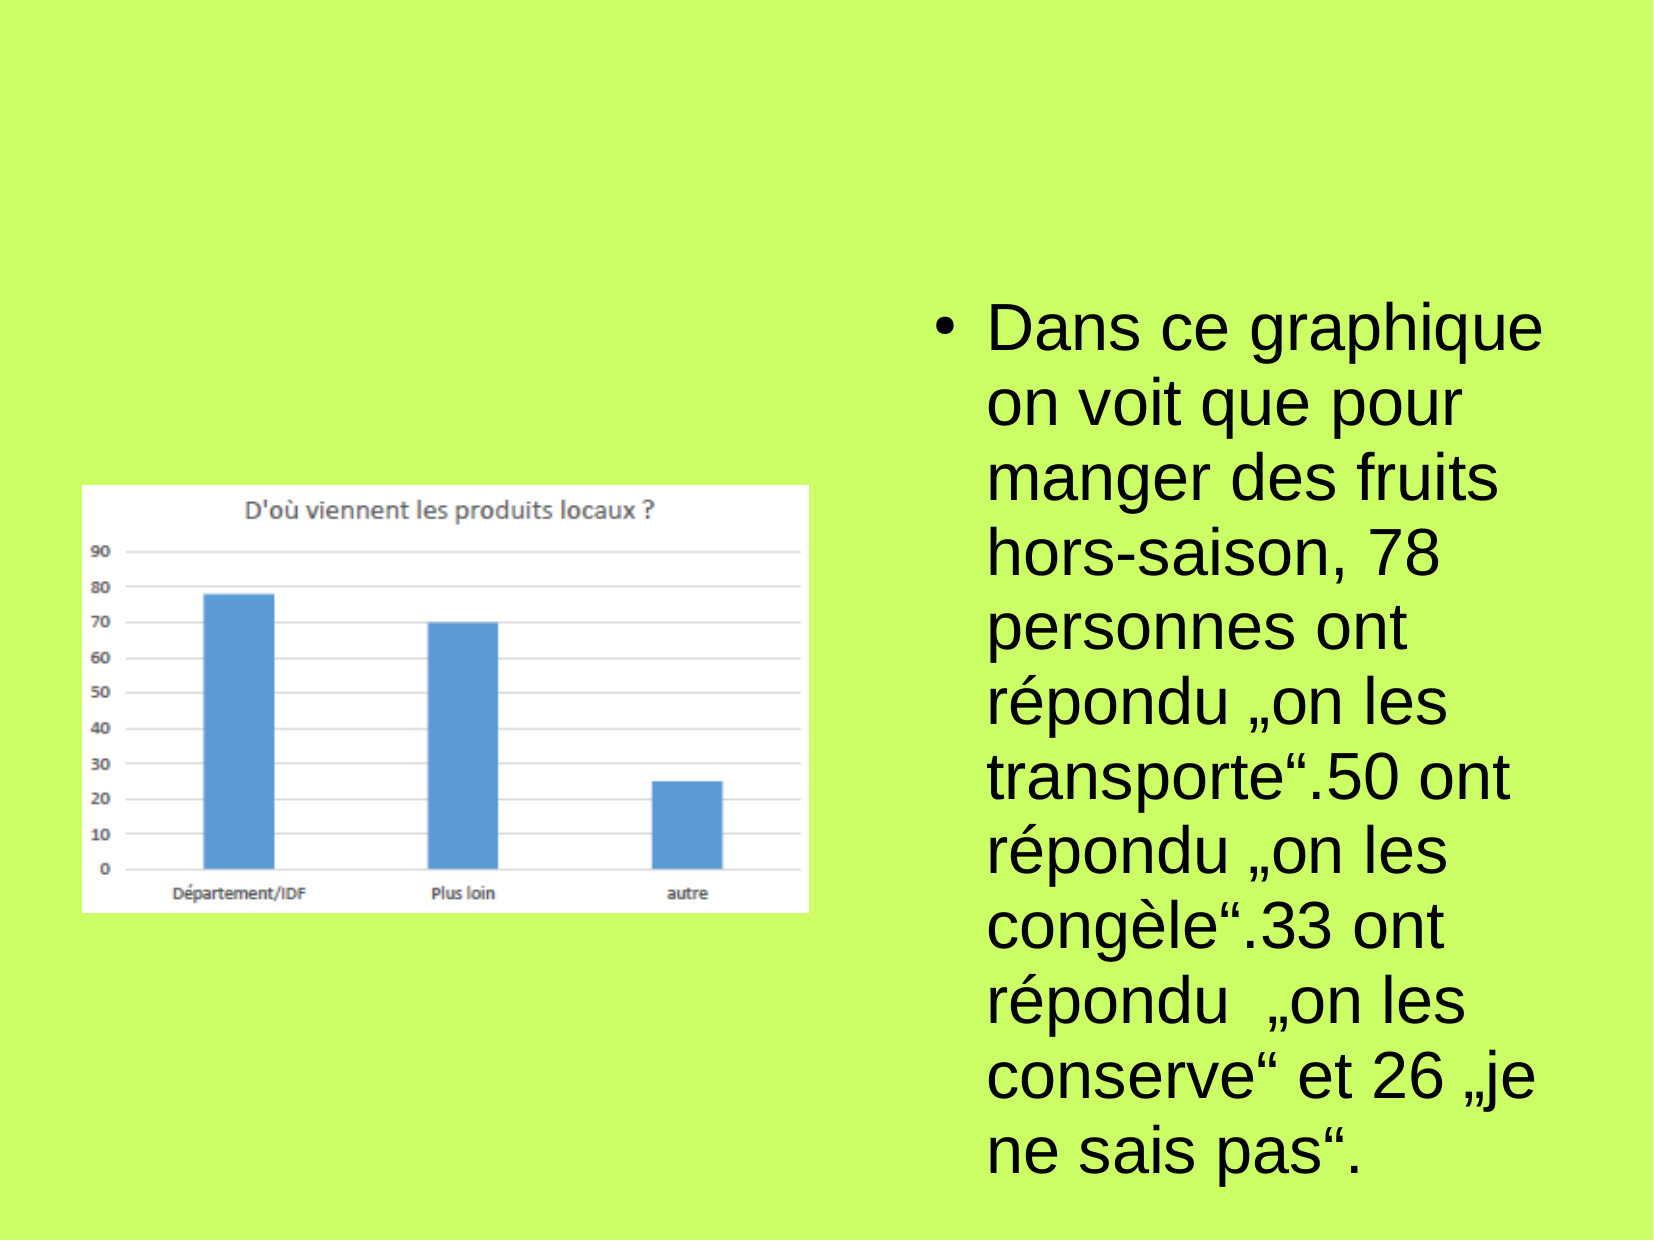

#
Dans ce graphique on voit que pour manger des fruits hors-saison, 78 personnes ont répondu „on les transporte“.50 ont répondu „on les congèle“.33 ont répondu „on les conserve“ et 26 „je ne sais pas“.